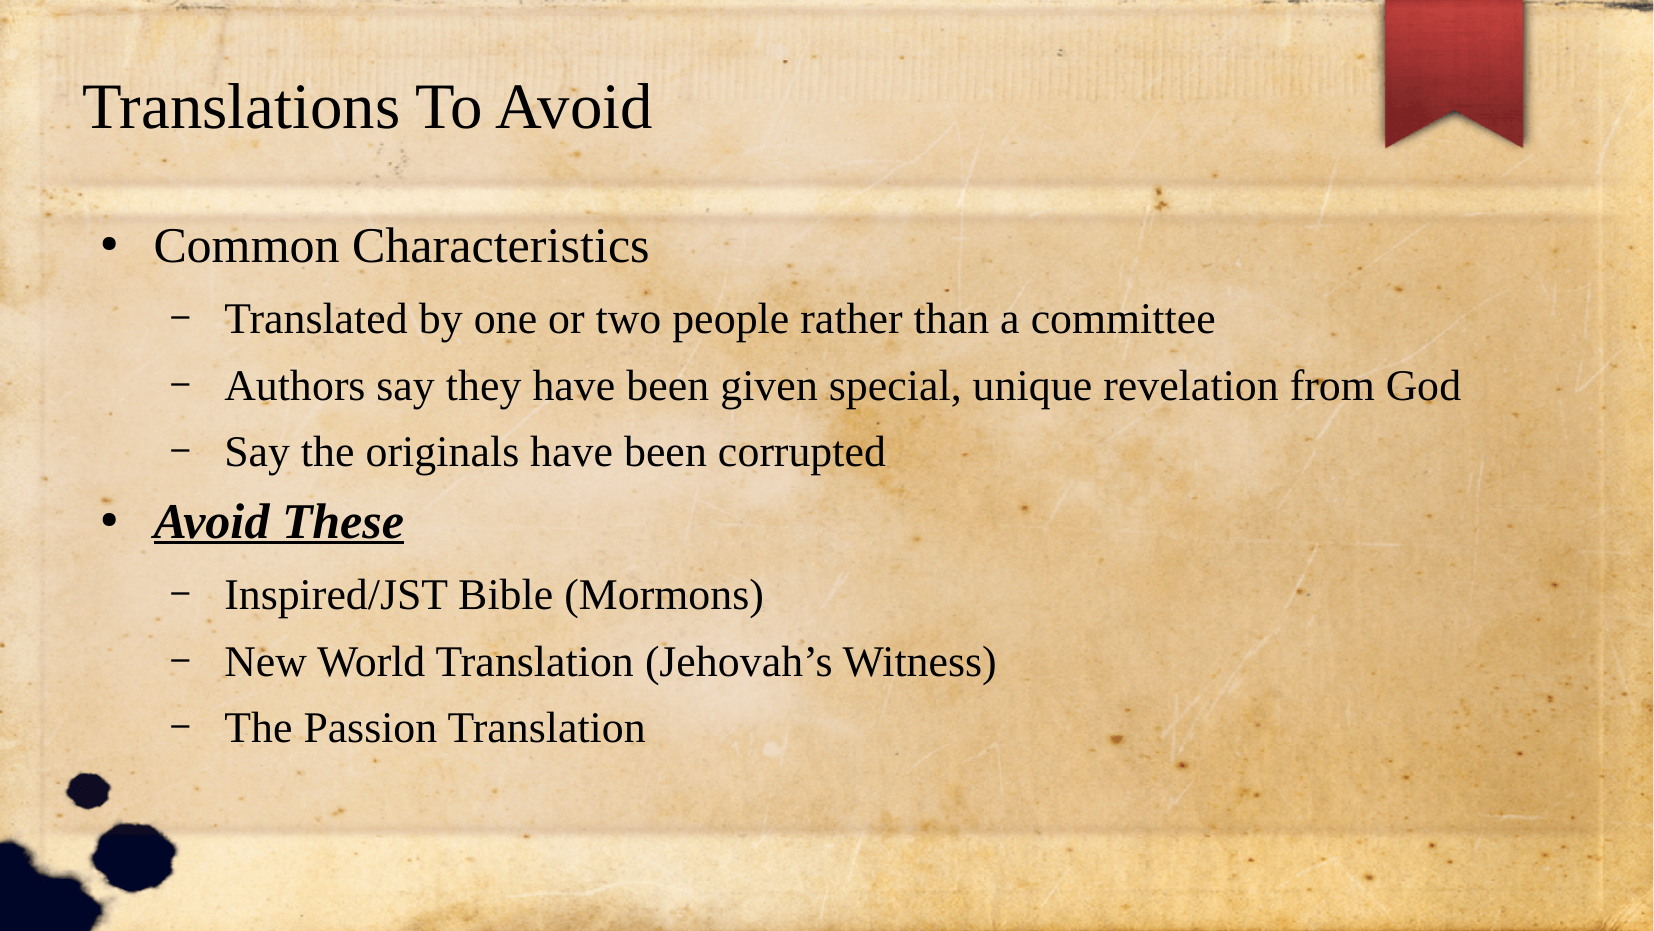

# Translations To Avoid
Common Characteristics
Translated by one or two people rather than a committee
Authors say they have been given special, unique revelation from God
Say the originals have been corrupted
Avoid These
Inspired/JST Bible (Mormons)
New World Translation (Jehovah’s Witness)
The Passion Translation